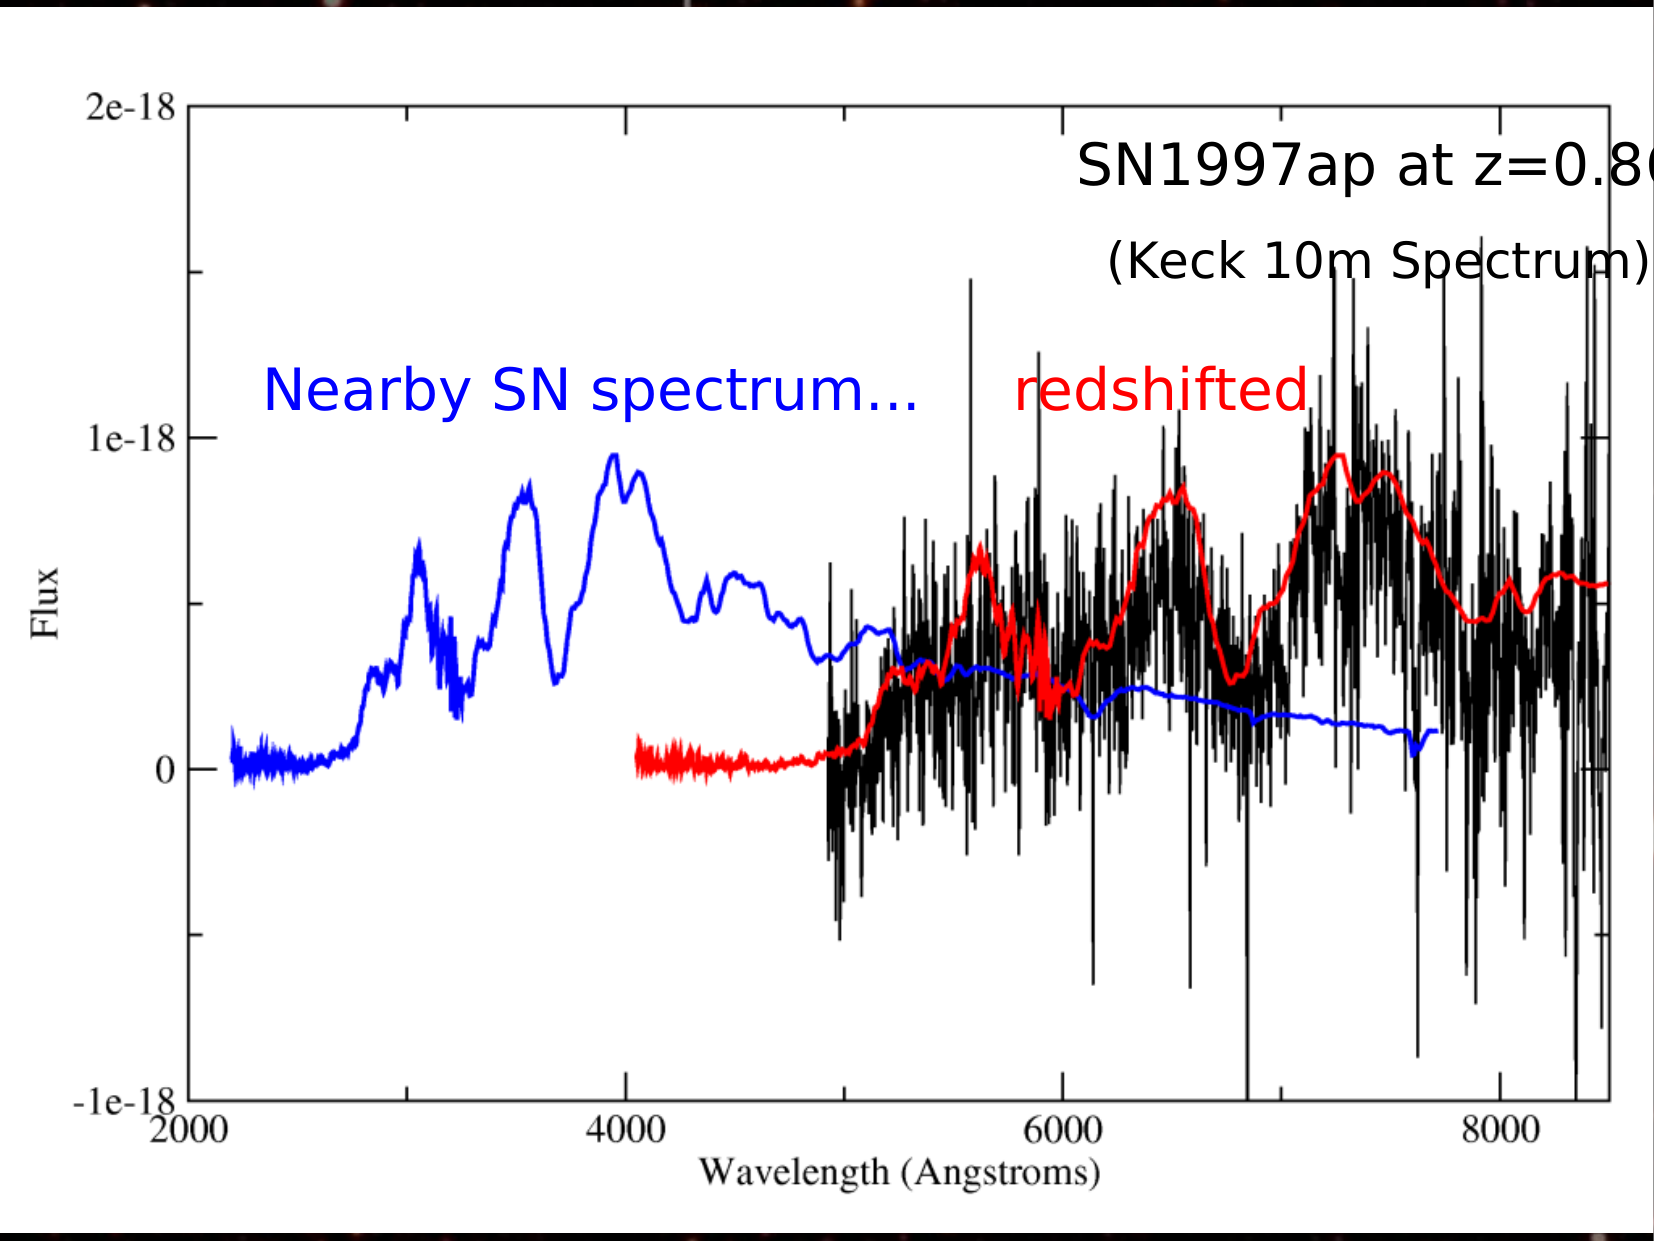

SN1997ap at z=0.86
(Keck 10m Spectrum)
Nearby SN spectrum... redshifted